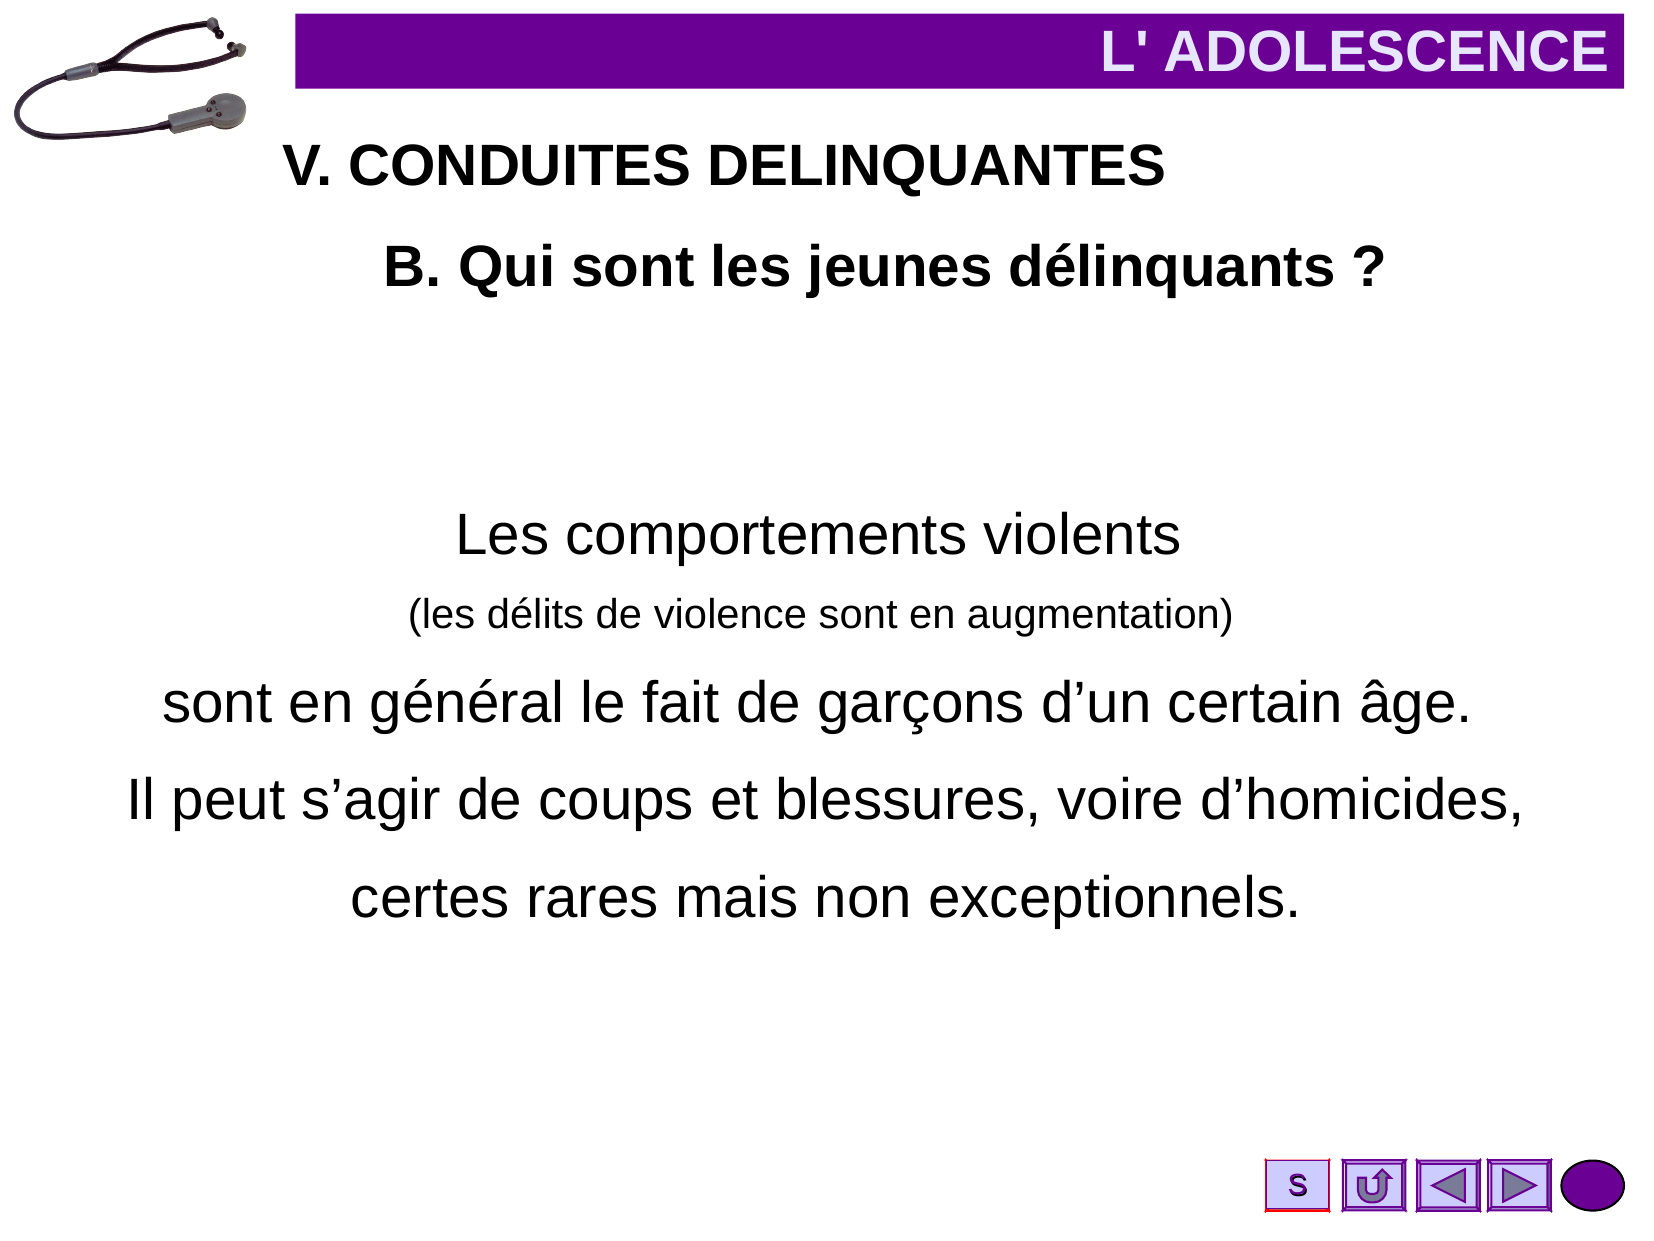

L' ADOLESCENCE
V. CONDUITES DELINQUANTES
B. Qui sont les jeunes délinquants ?
Les comportements violents
(les délits de violence sont en augmentation)
sont en général le fait de garçons d’un certain âge.
Il peut s’agir de coups et blessures, voire d’homicides, certes rares mais non exceptionnels.